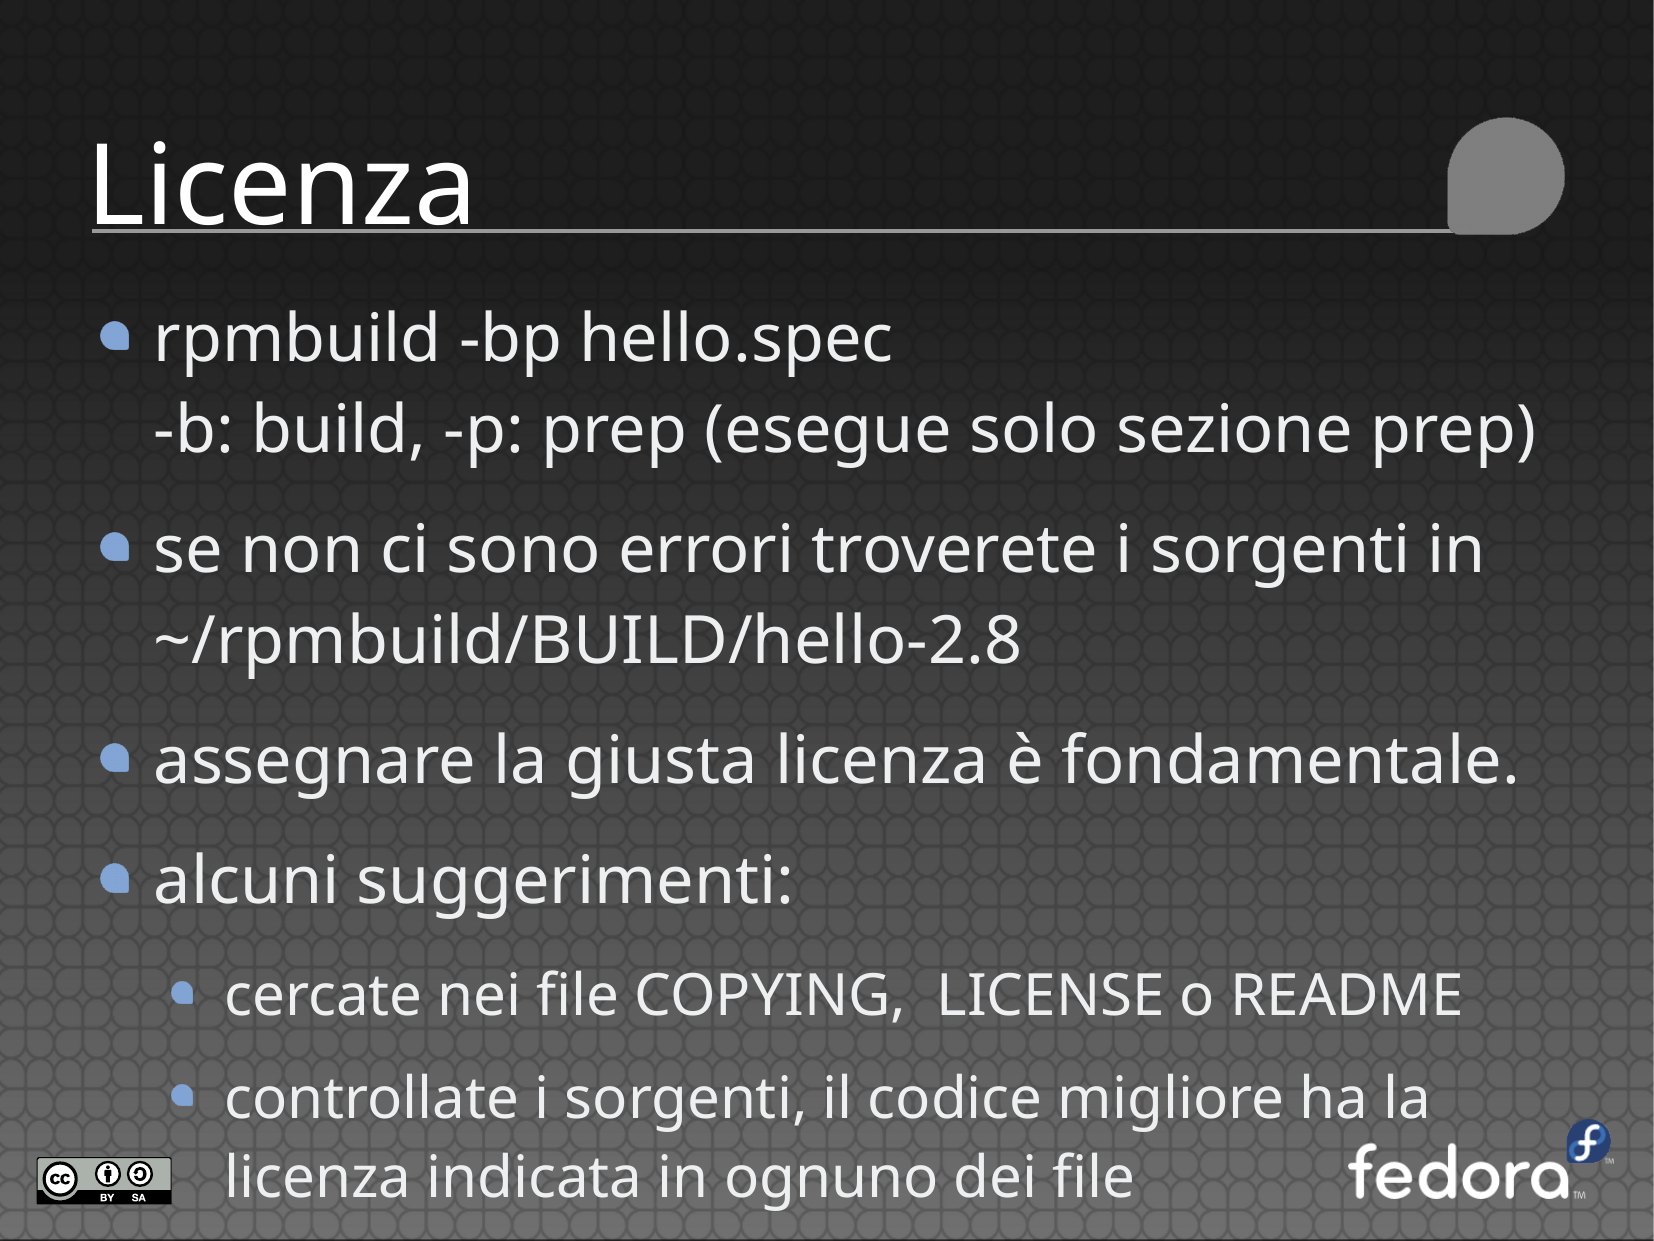

# Licenza
rpmbuild -bp hello.spec
-b: build, -p: prep (esegue solo sezione prep)
se non ci sono errori troverete i sorgenti in
~/rpmbuild/BUILD/hello-2.8
assegnare la giusta licenza è fondamentale.
alcuni suggerimenti:
cercate nei file COPYING, LICENSE o README
controllate i sorgenti, il codice migliore ha la licenza indicata in ognuno dei file